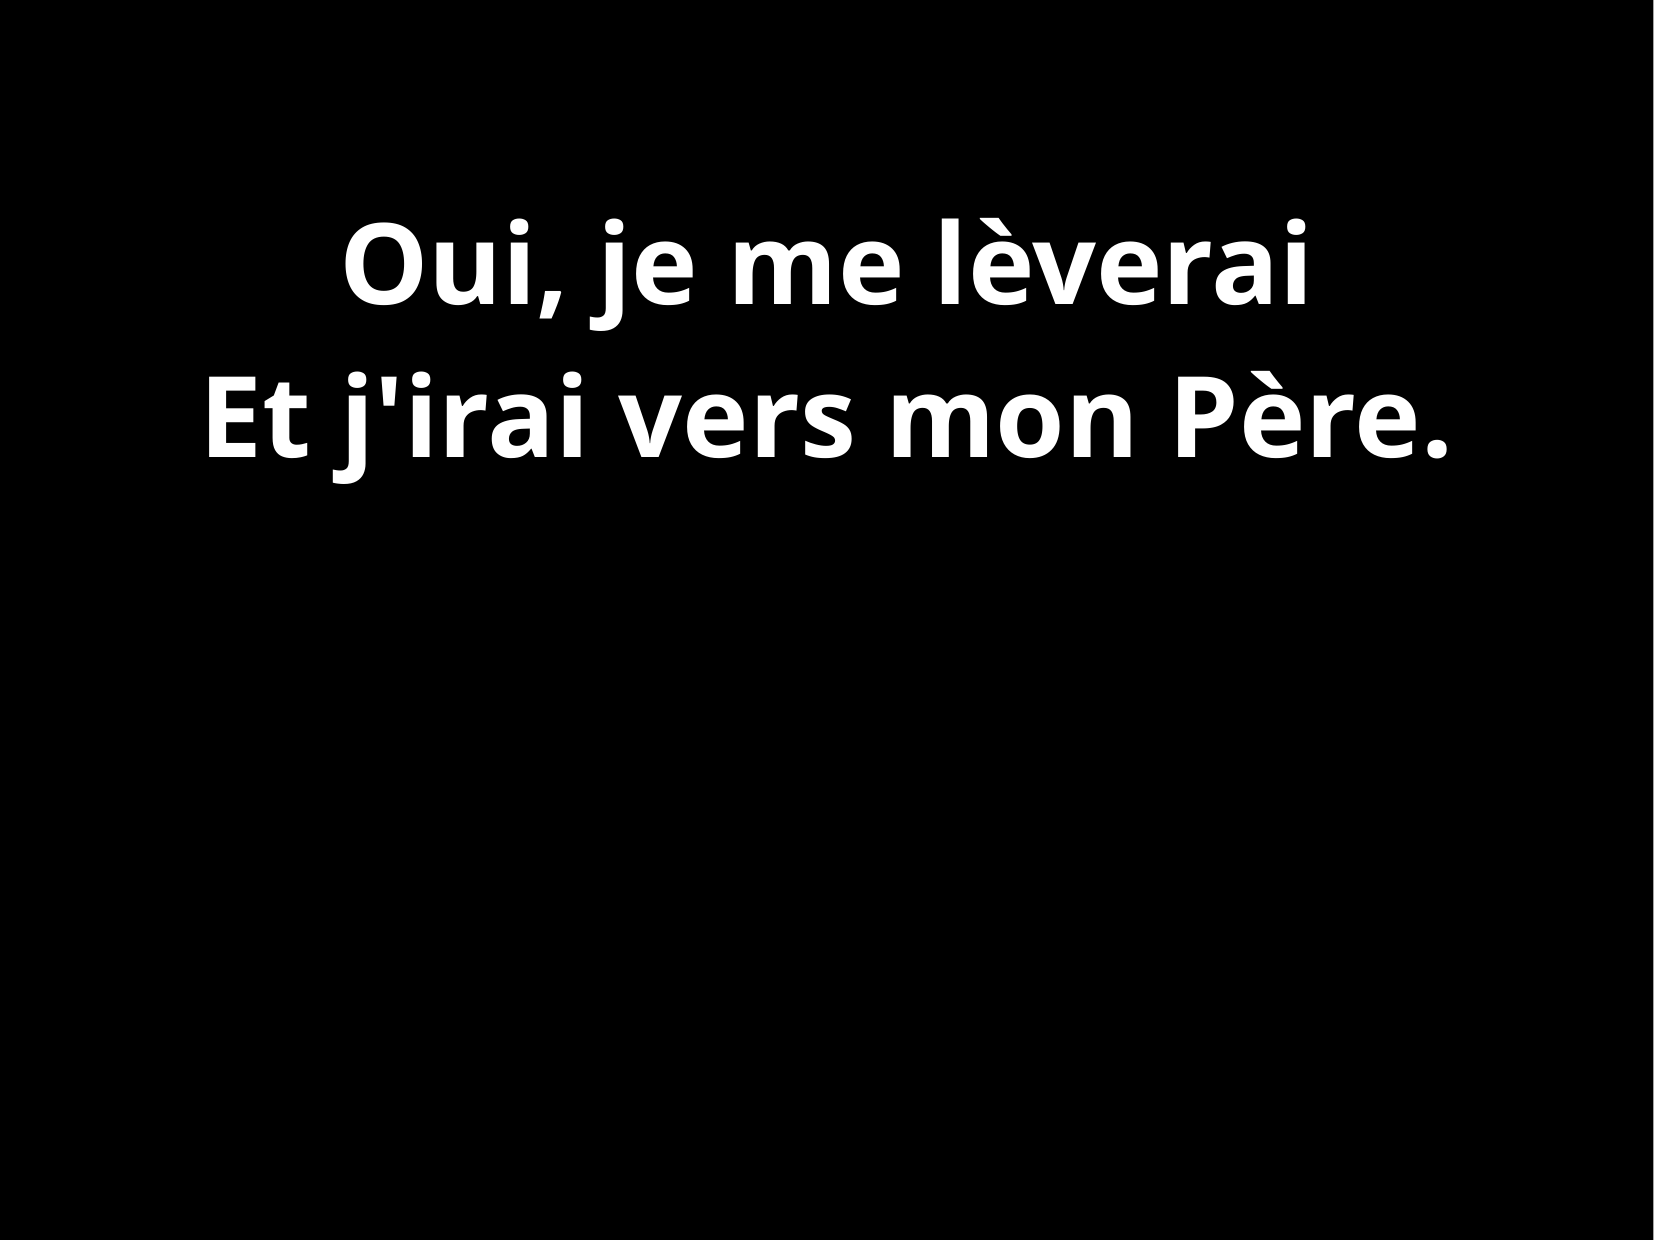

Oui, je me lèverai
Et j'irai vers mon Père.